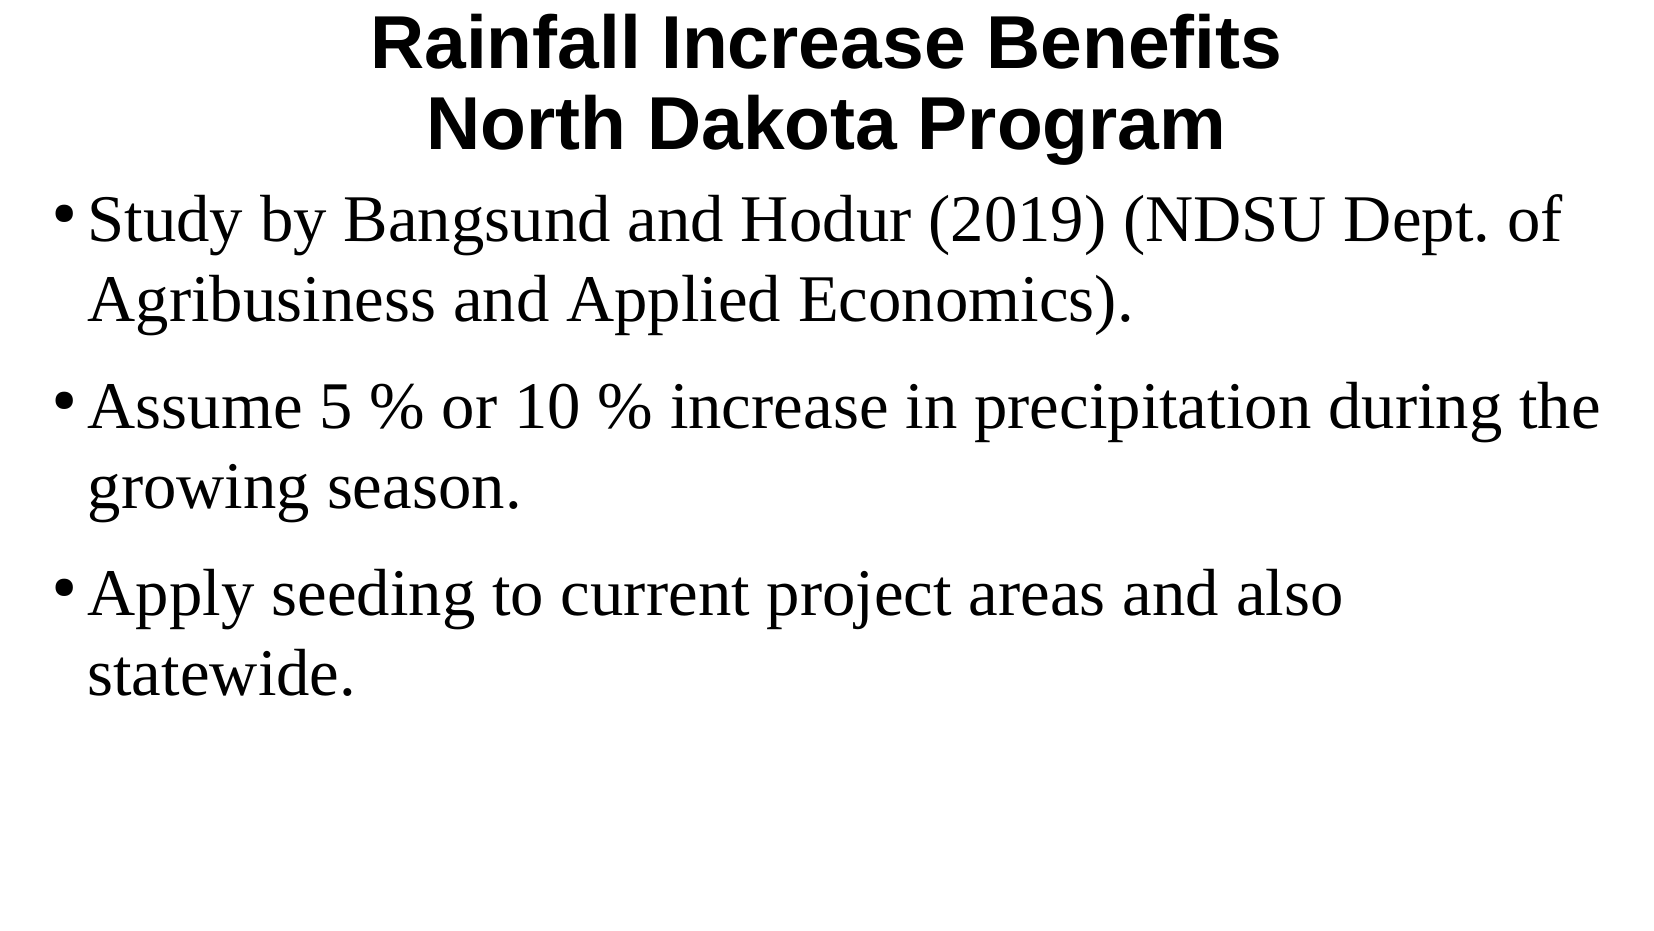

# Rainfall Increase Benefits North Dakota Program
Study by Bangsund and Hodur (2019) (NDSU Dept. of Agribusiness and Applied Economics).
Assume 5 % or 10 % increase in precipitation during the growing season.
Apply seeding to current project areas and also statewide.